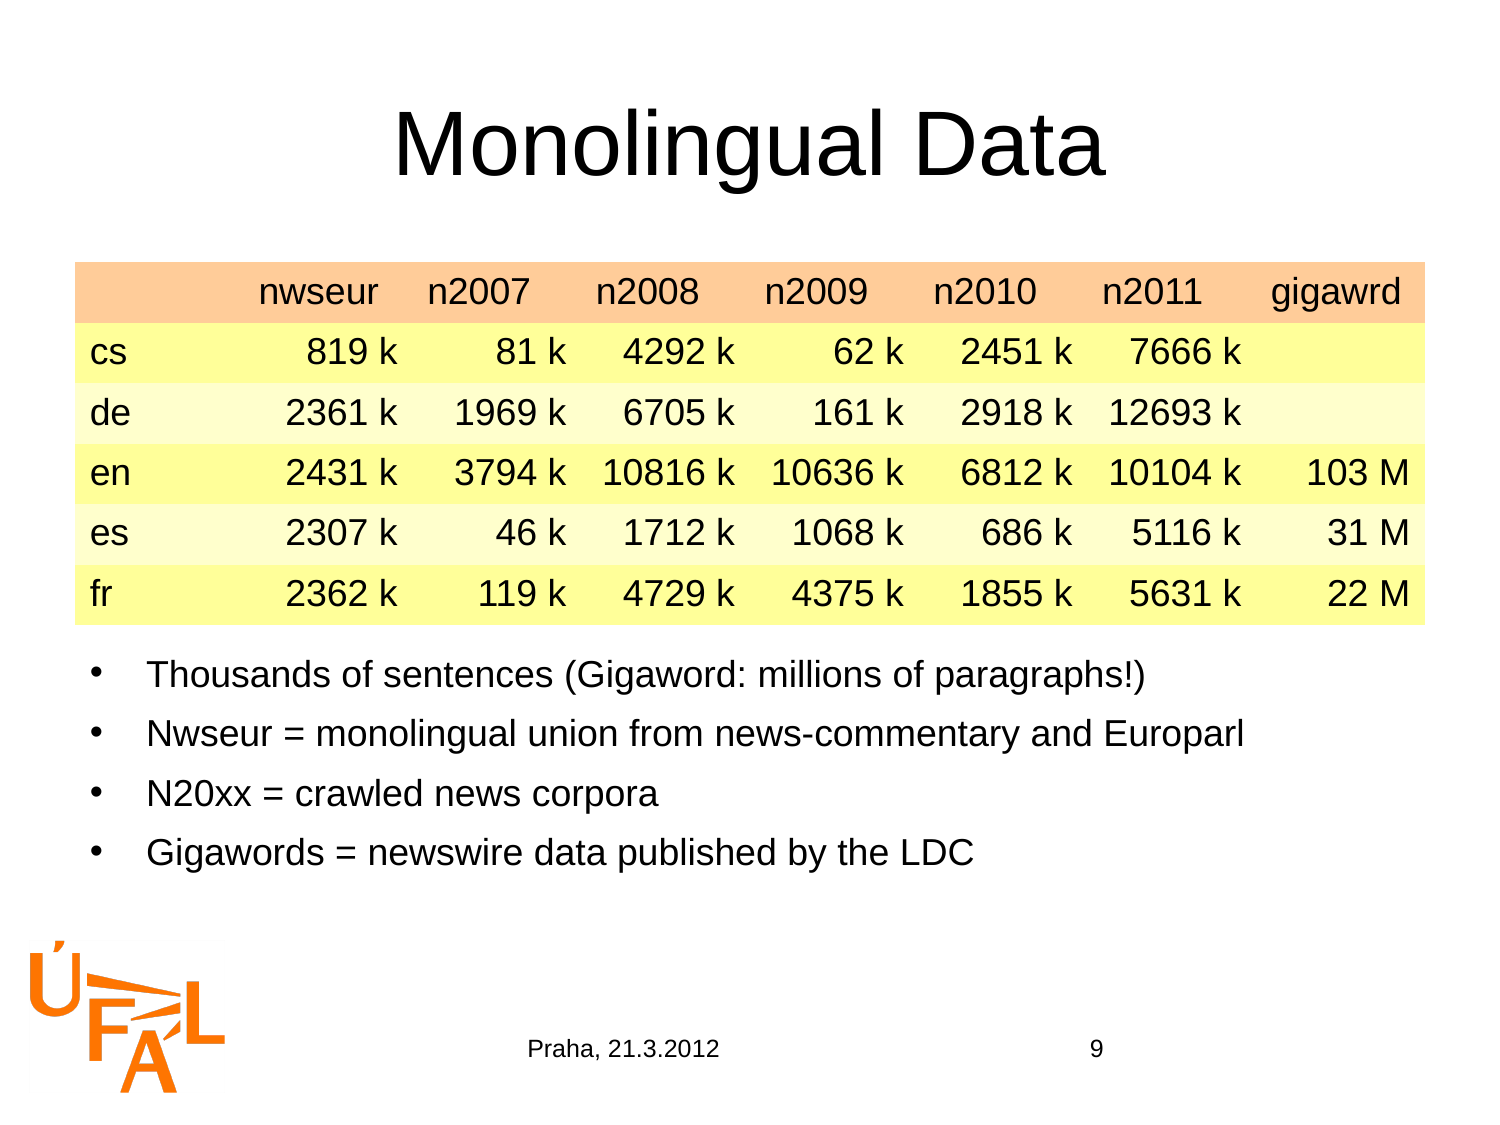

# Monolingual Data
| | nwseur | n2007 | n2008 | n2009 | n2010 | n2011 | gigawrd |
| --- | --- | --- | --- | --- | --- | --- | --- |
| cs | 819 k | 81 k | 4292 k | 62 k | 2451 k | 7666 k | |
| de | 2361 k | 1969 k | 6705 k | 161 k | 2918 k | 12693 k | |
| en | 2431 k | 3794 k | 10816 k | 10636 k | 6812 k | 10104 k | 103 M |
| es | 2307 k | 46 k | 1712 k | 1068 k | 686 k | 5116 k | 31 M |
| fr | 2362 k | 119 k | 4729 k | 4375 k | 1855 k | 5631 k | 22 M |
Thousands of sentences (Gigaword: millions of paragraphs!)
Nwseur = monolingual union from news-commentary and Europarl
N20xx = crawled news corpora
Gigawords = newswire data published by the LDC
Praha, 21.3.2012
9